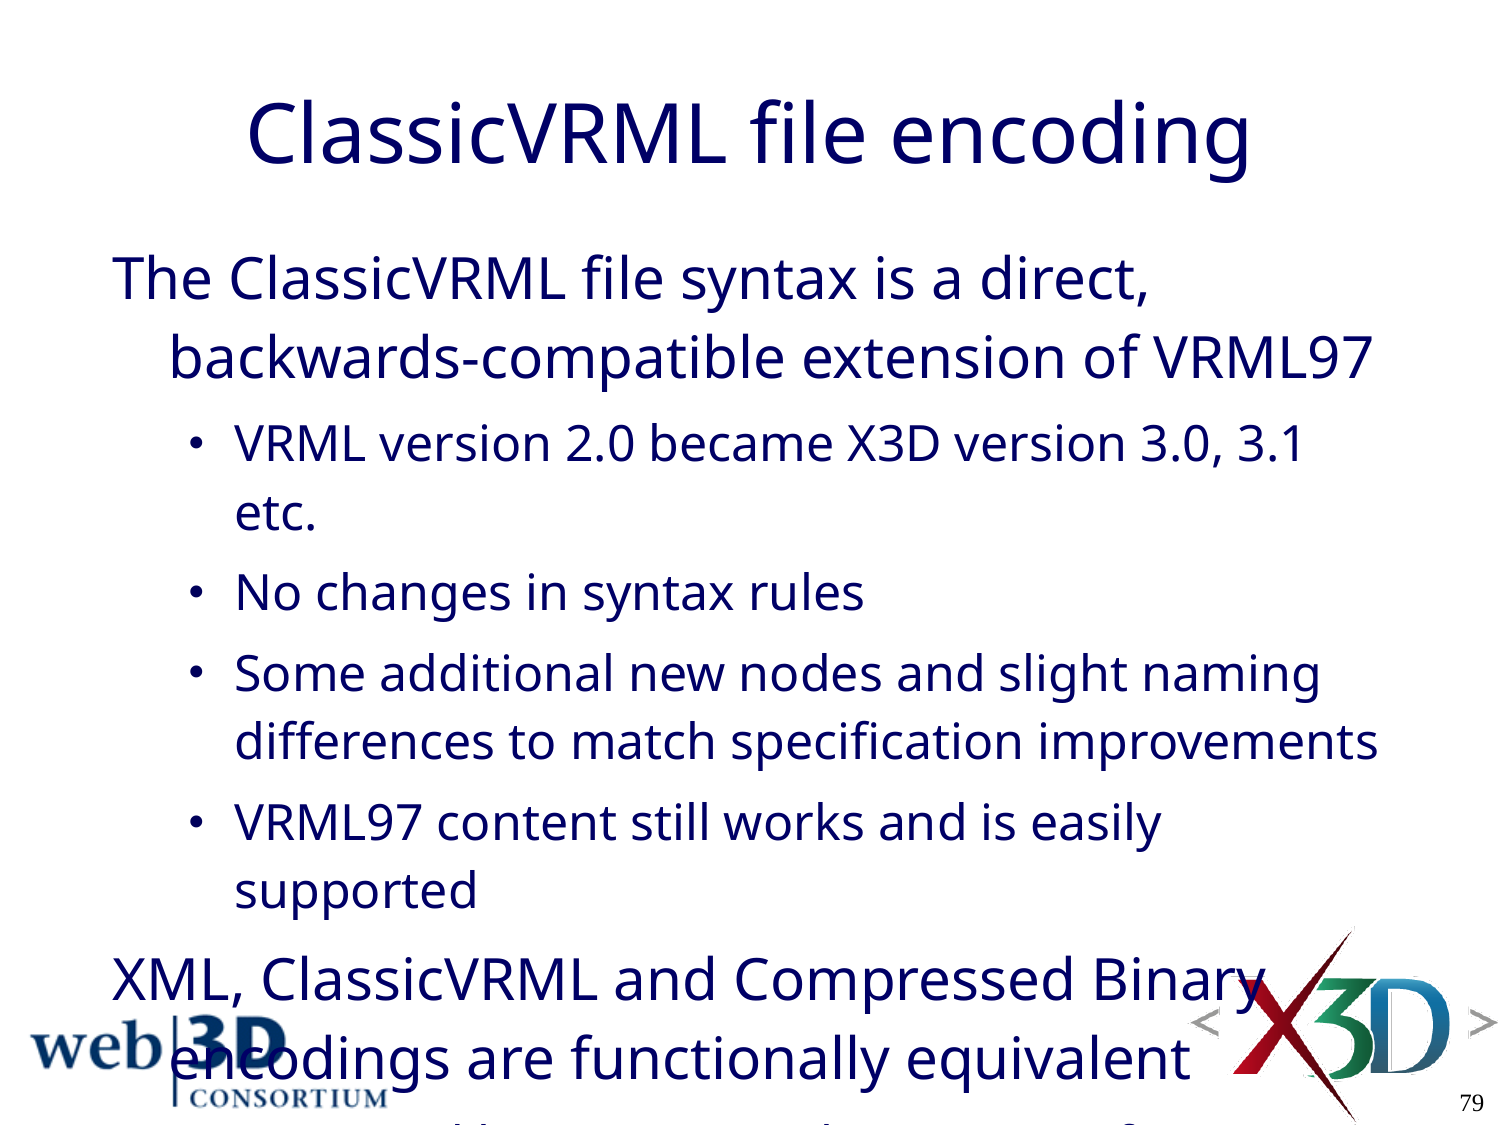

# ClassicVRML file encoding
The ClassicVRML file syntax is a direct, backwards-compatible extension of VRML97
VRML version 2.0 became X3D version 3.0, 3.1 etc.
No changes in syntax rules
Some additional new nodes and slight naming differences to match specification improvements
VRML97 content still works and is easily supported
XML, ClassicVRML and Compressed Binary encodings are functionally equivalent
Governed by same X3D abstract specification